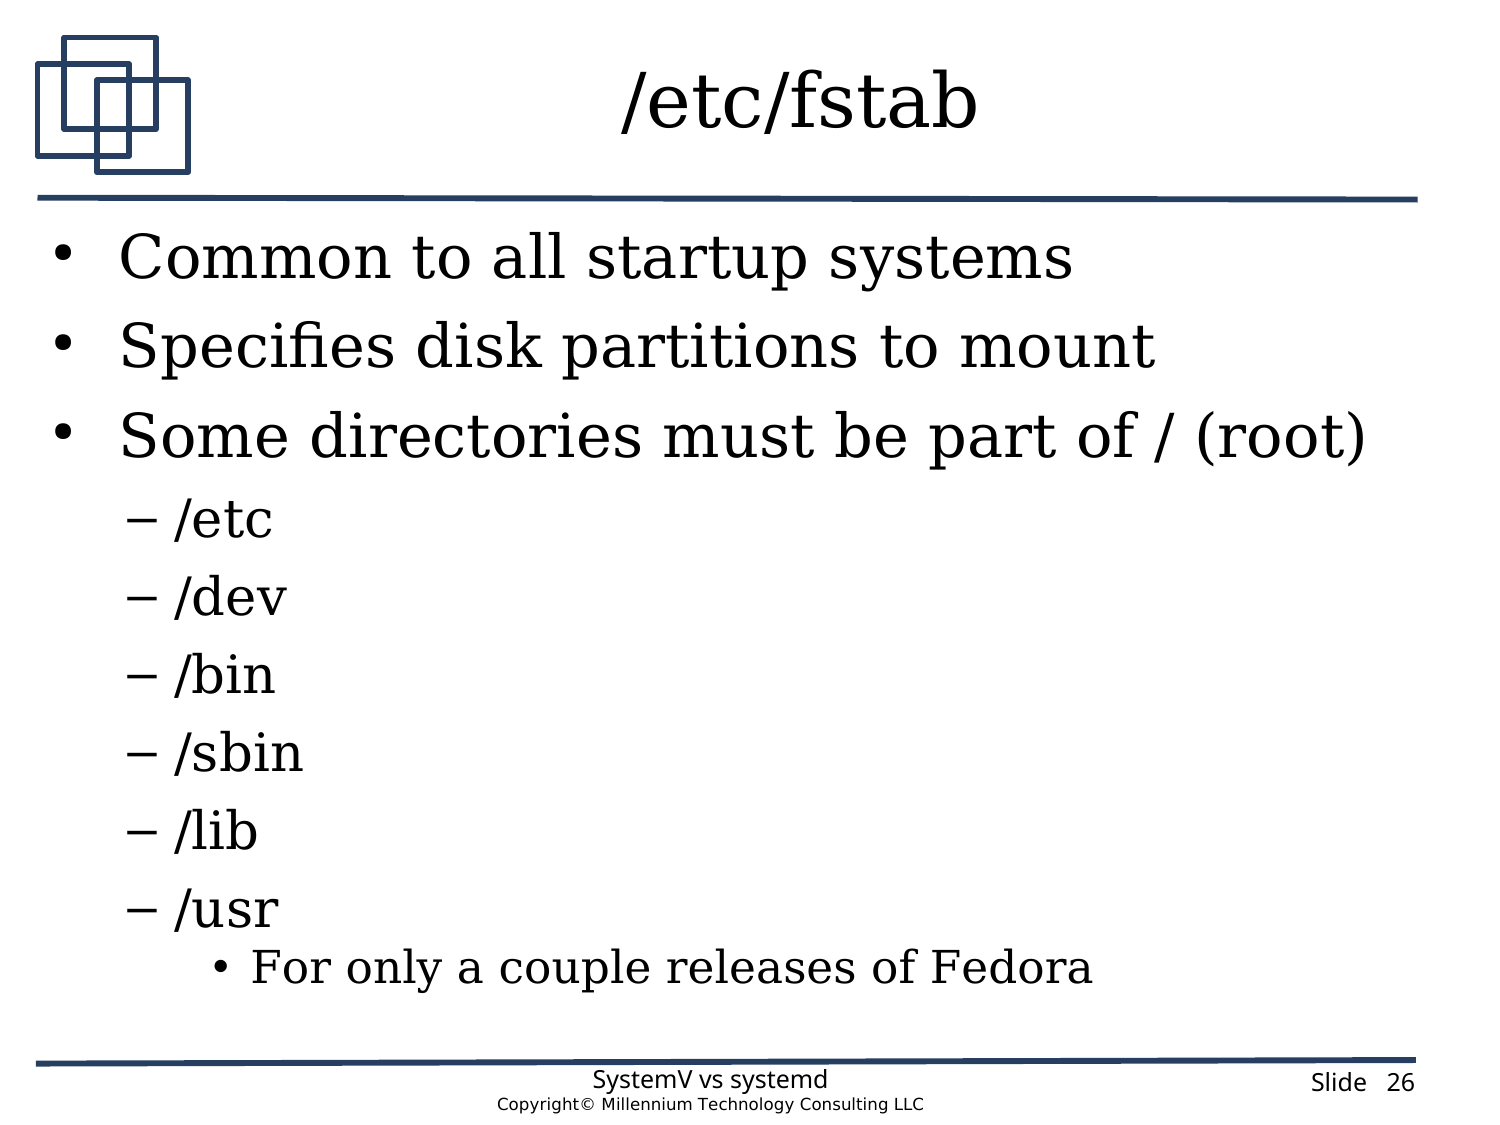

# /etc/fstab
Common to all startup systems
Specifies disk partitions to mount
Some directories must be part of / (root)
/etc
/dev
/bin
/sbin
/lib
/usr
For only a couple releases of Fedora